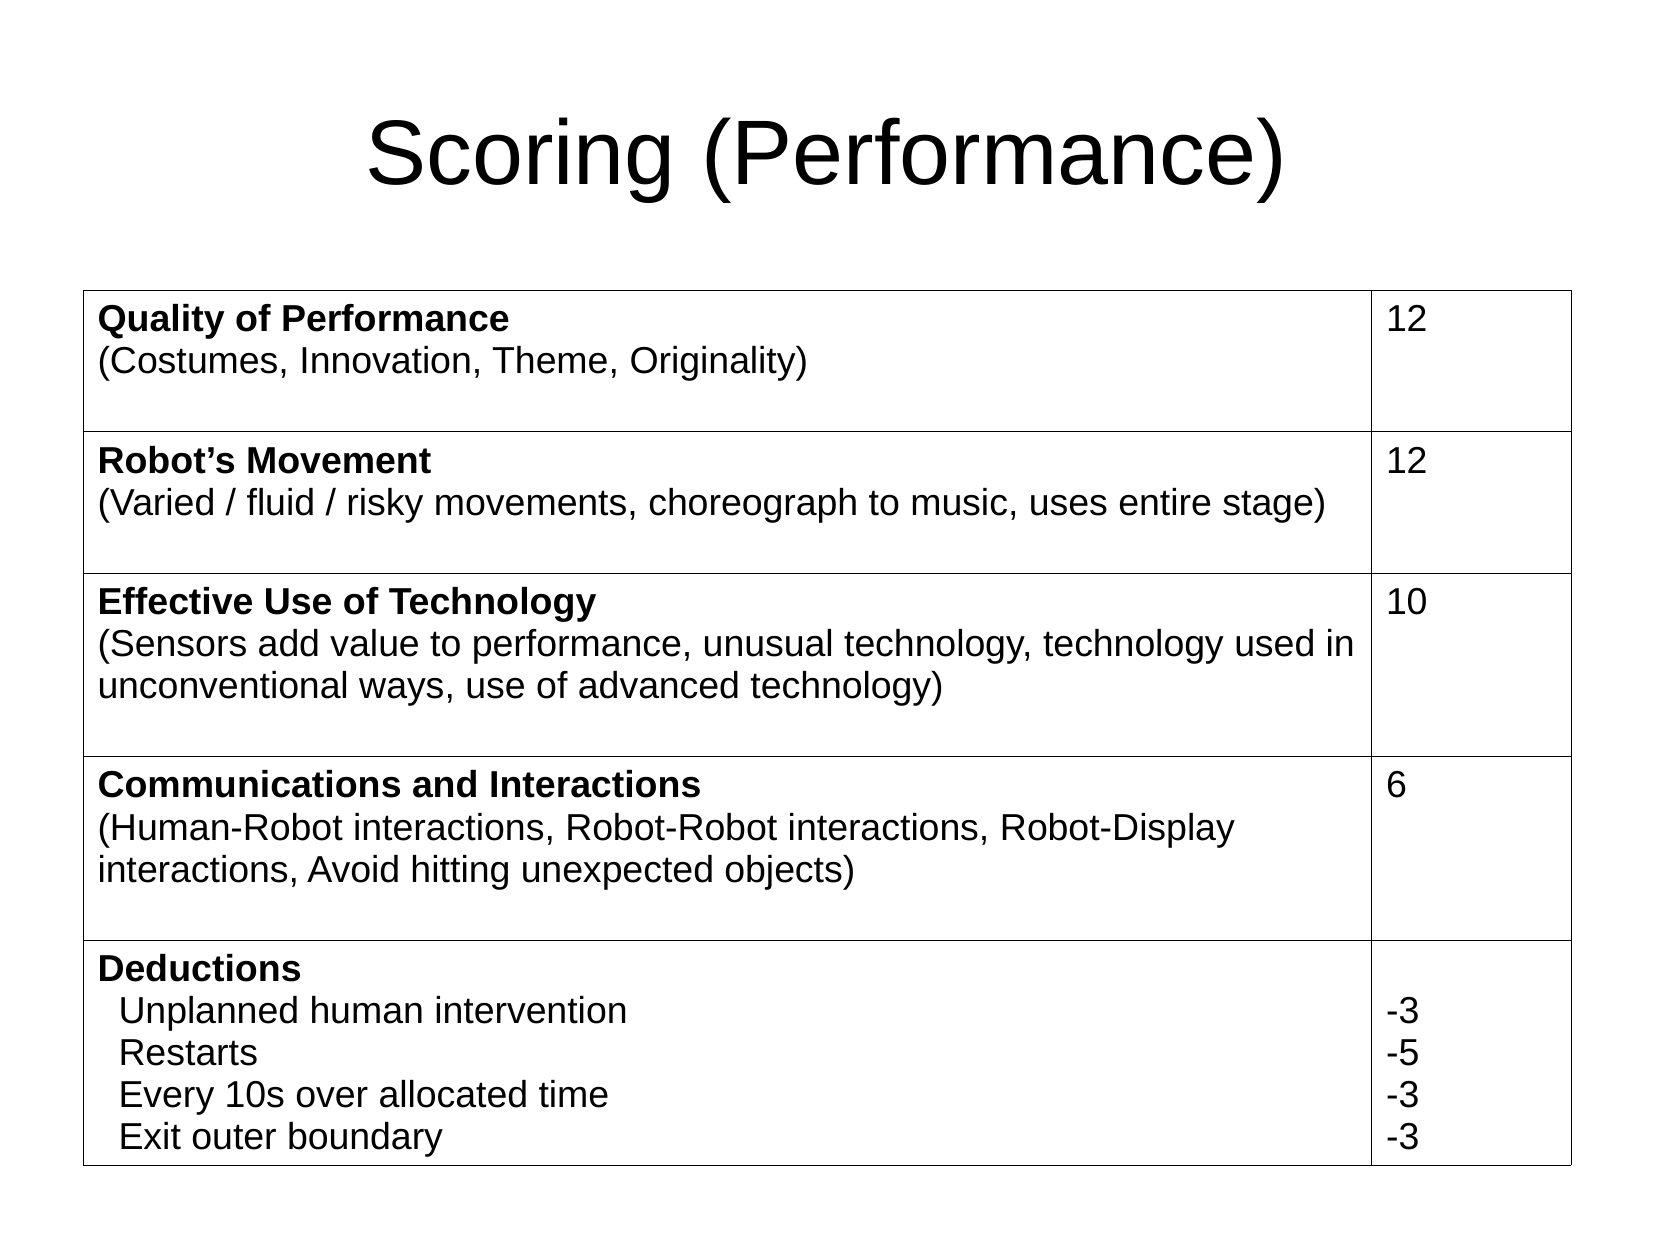

# Scoring (Performance)
| Quality of Performance (Costumes, Innovation, Theme, Originality) | 12 |
| --- | --- |
| Robot’s Movement (Varied / fluid / risky movements, choreograph to music, uses entire stage) | 12 |
| Effective Use of Technology (Sensors add value to performance, unusual technology, technology used in unconventional ways, use of advanced technology) | 10 |
| Communications and Interactions (Human-Robot interactions, Robot-Robot interactions, Robot-Display interactions, Avoid hitting unexpected objects) | 6 |
| Deductions Unplanned human intervention Restarts Every 10s over allocated time Exit outer boundary | -3 -5 -3 -3 |